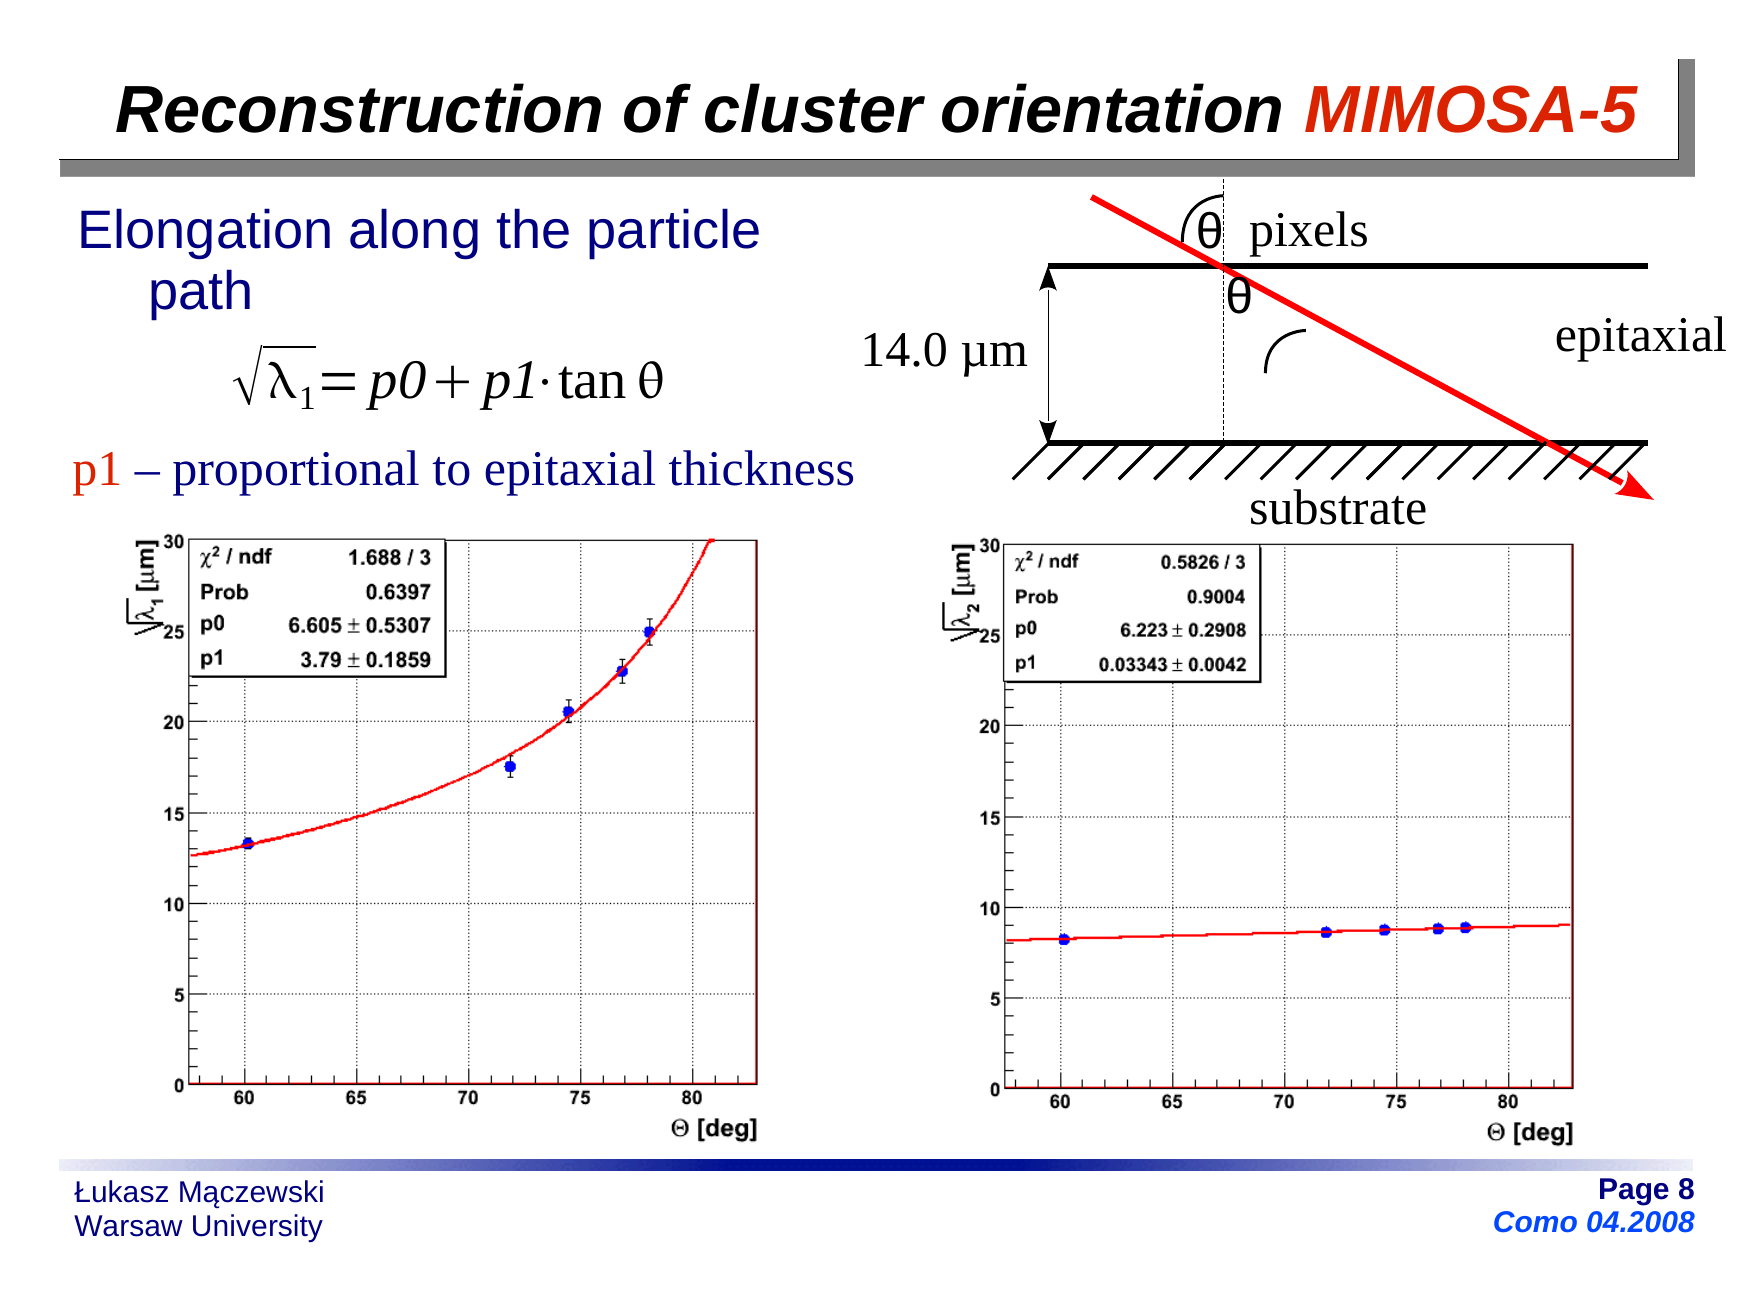

# Reconstruction of cluster orientation MIMOSA-5
Elongation along the particle path
pixels
θ
θ
epitaxial
14.0 µm
p1 – proportional to epitaxial thickness
substrate